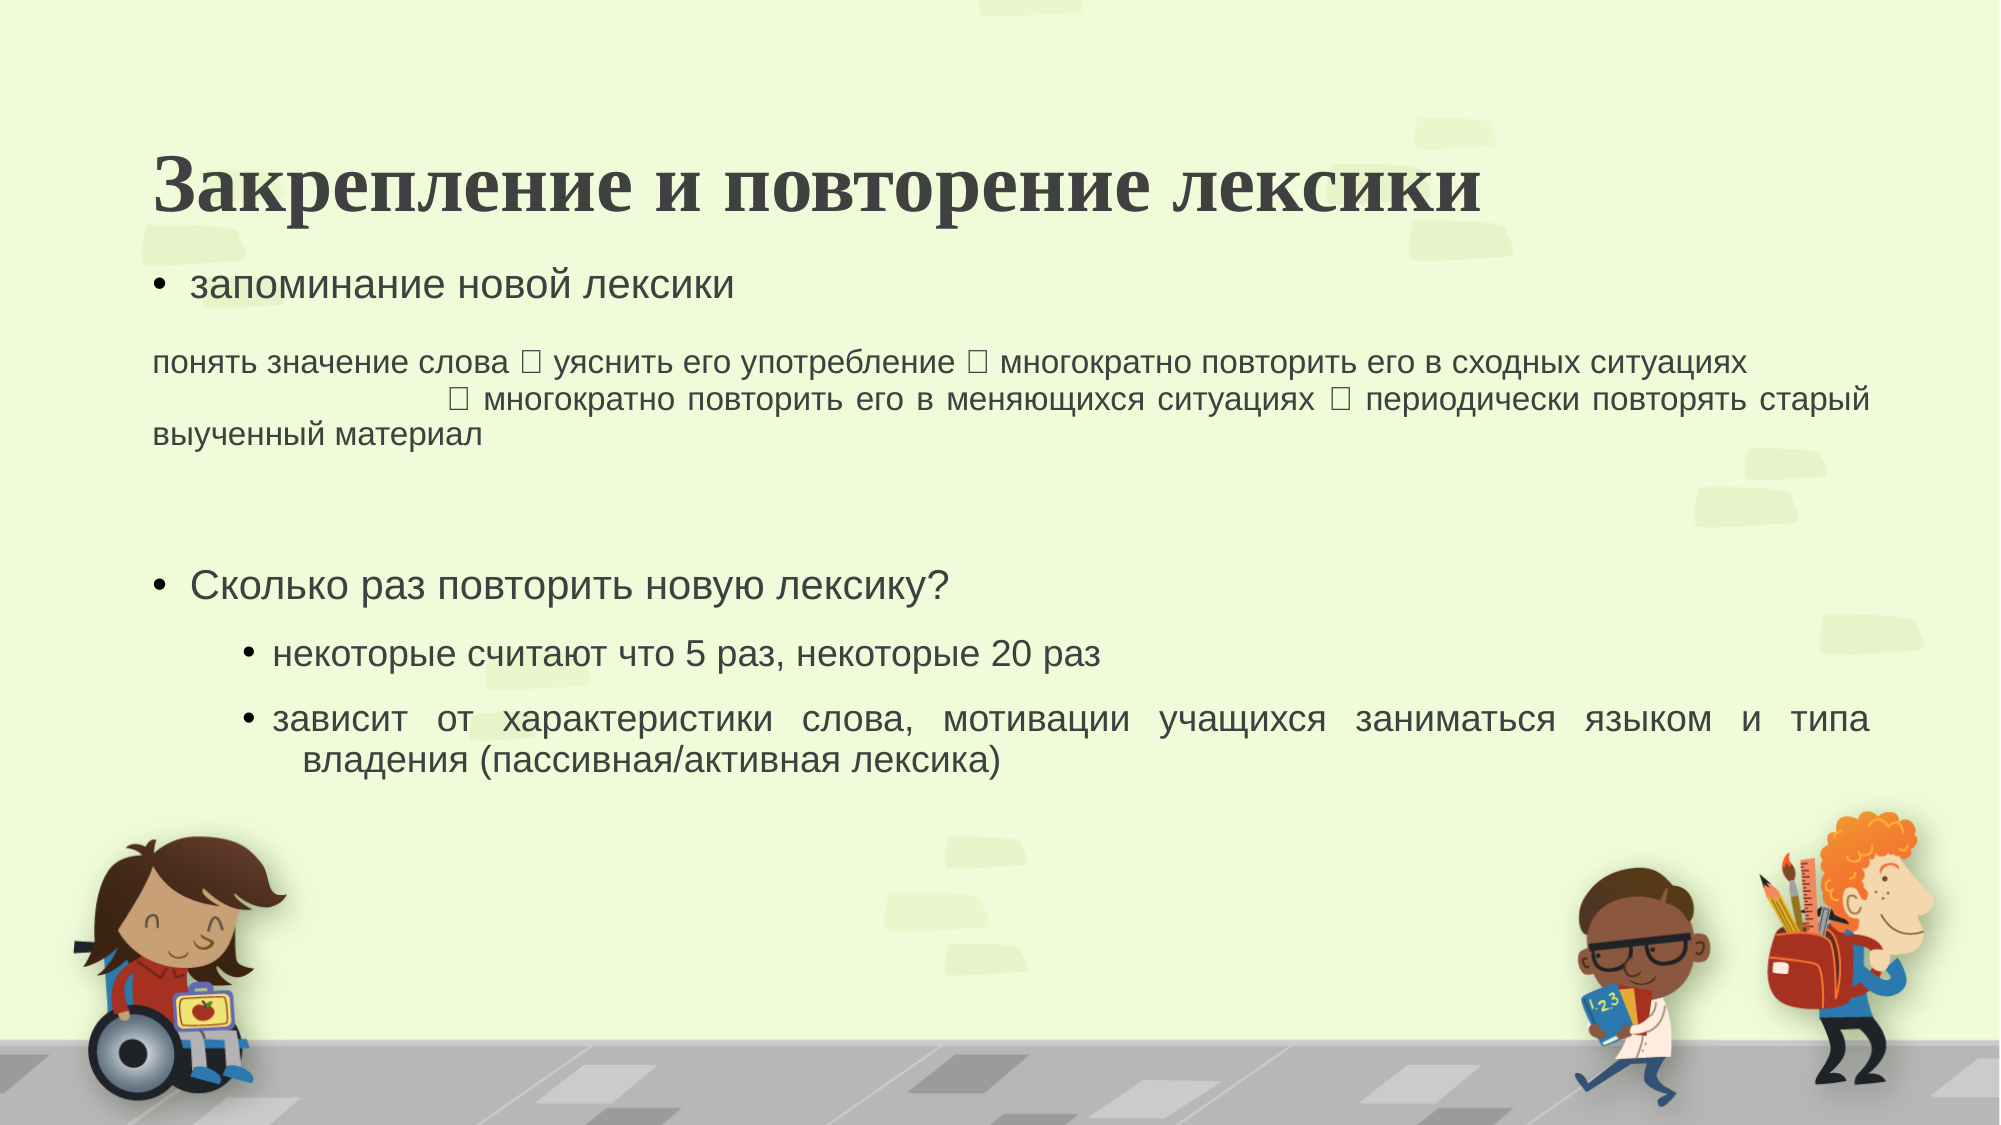

# Закрепление и повторение лексики
запоминание новой лексики
понять значение слова  уяснить его употребление  многократно повторить его в сходных ситуациях  многократно повторить его в меняющихся ситуациях  периодически повторять старый выученный материал
Сколько раз повторить новую лексику?
некоторые считают что 5 раз, некоторые 20 раз
зависит от характеристики слова, мотивации учащихся заниматься языком и типа владения (пассивная/активная лексика)